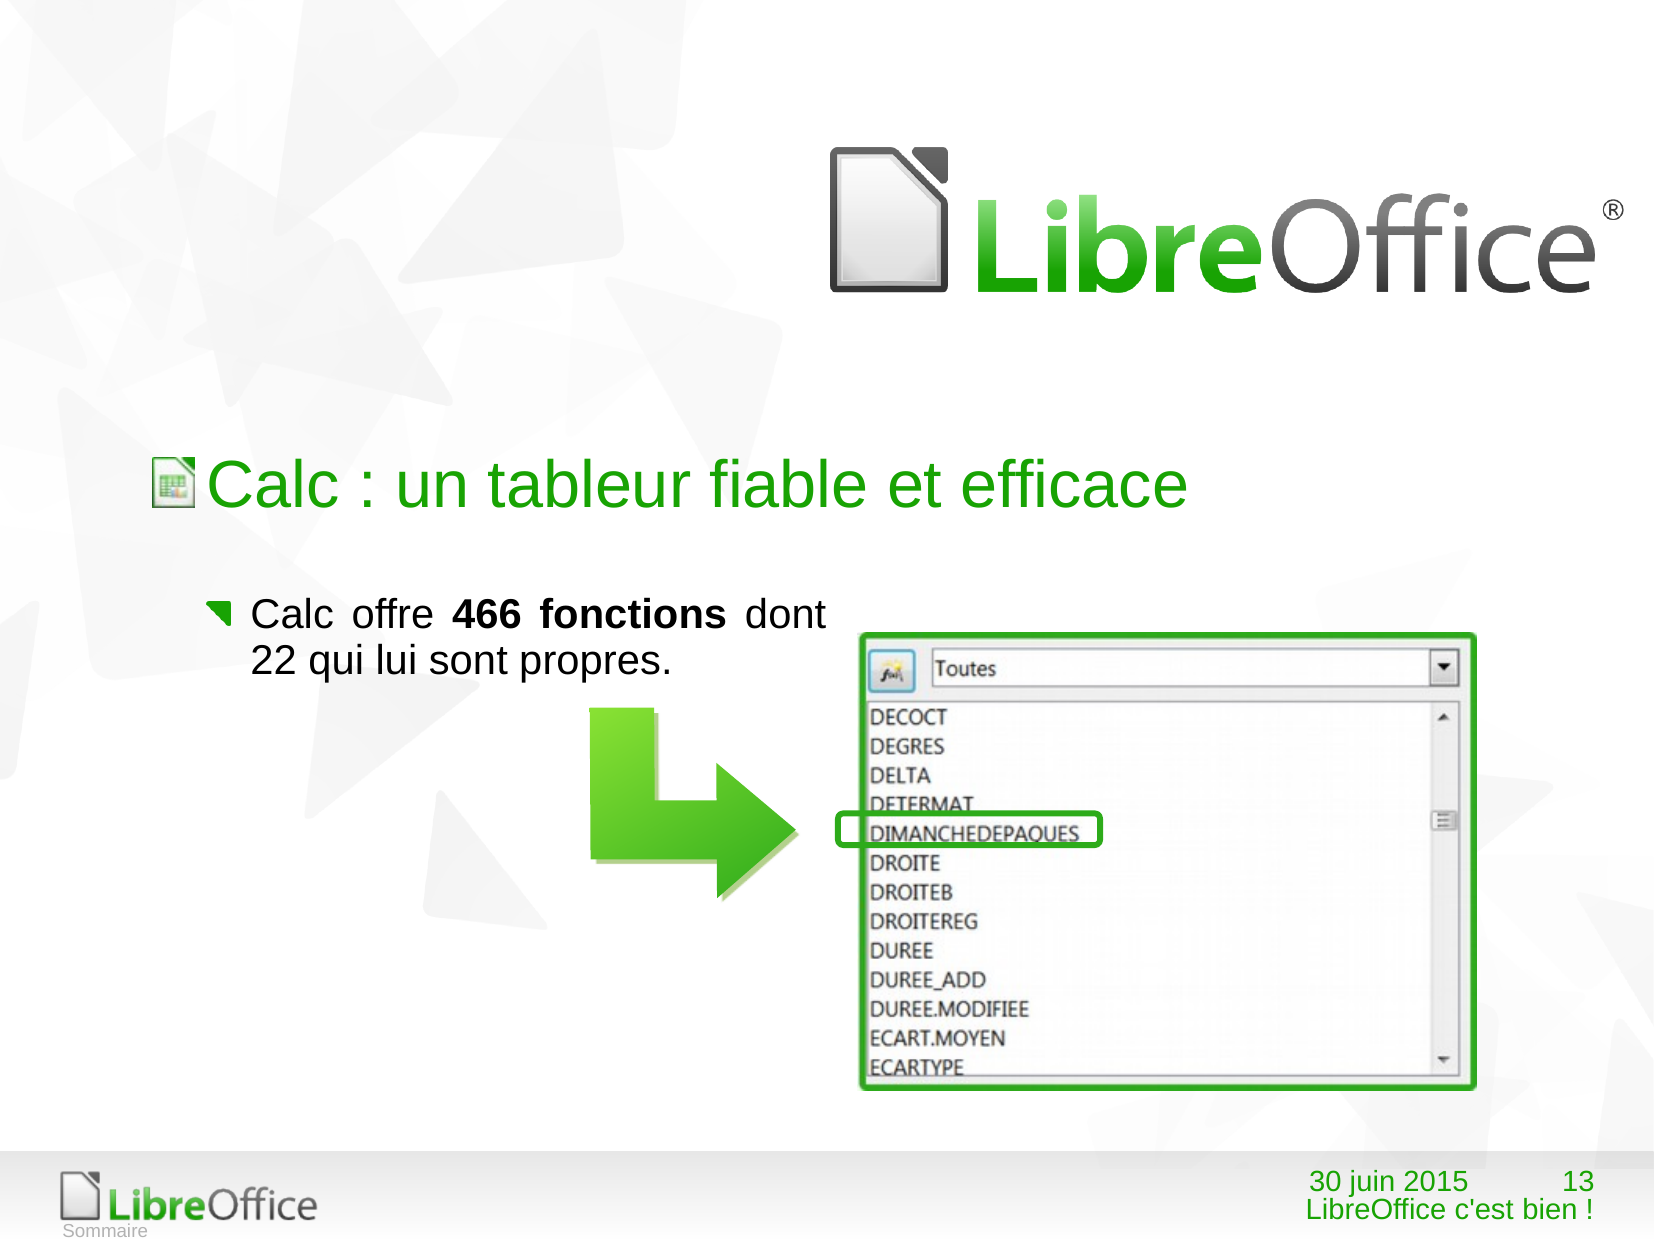

# Calc : un tableur fiable et efficace
Calc offre 466 fonctions dont 22 qui lui sont propres.
30 juin 2015
13
LibreOffice c'est bien !